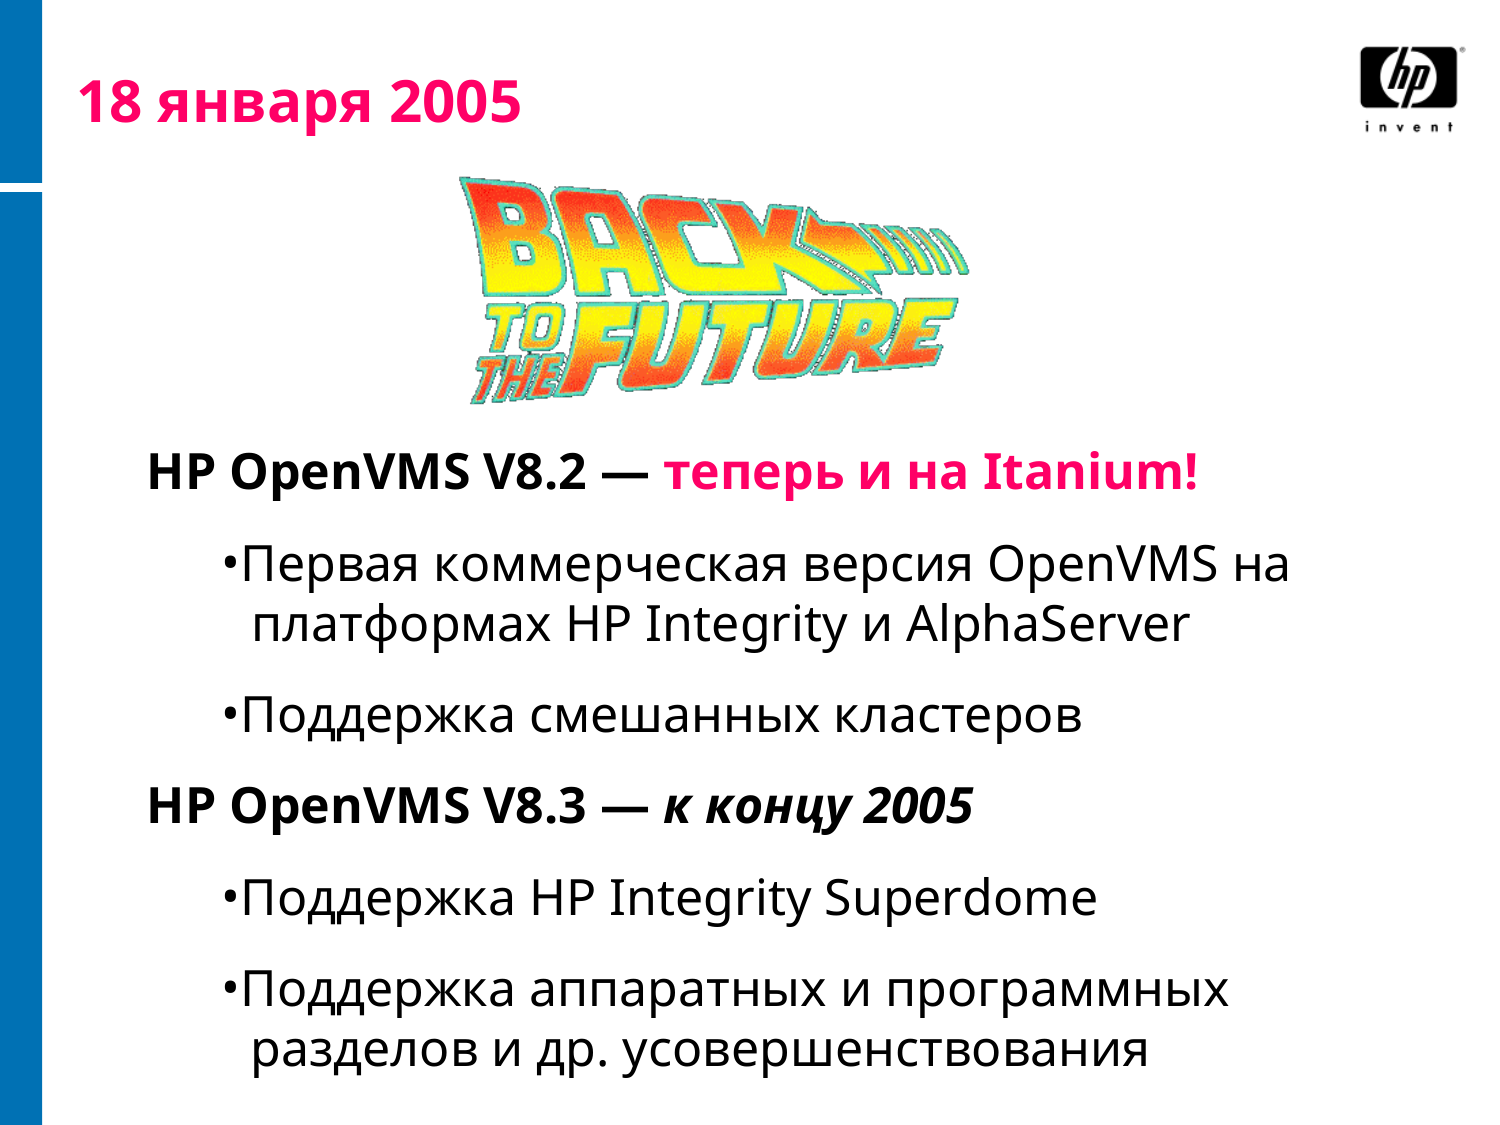

18 января 2005
HP OpenVMS V8.2 — теперь и на Itanium!
Первая коммерческая версия OpenVMS на платформах HP Integrity и AlphaServer
Поддержка смешанных кластеров
HP OpenVMS V8.3 — к концу 2005
Поддержка HP Integrity Superdome
Поддержка аппаратных и программных разделов и др. усовершенствования